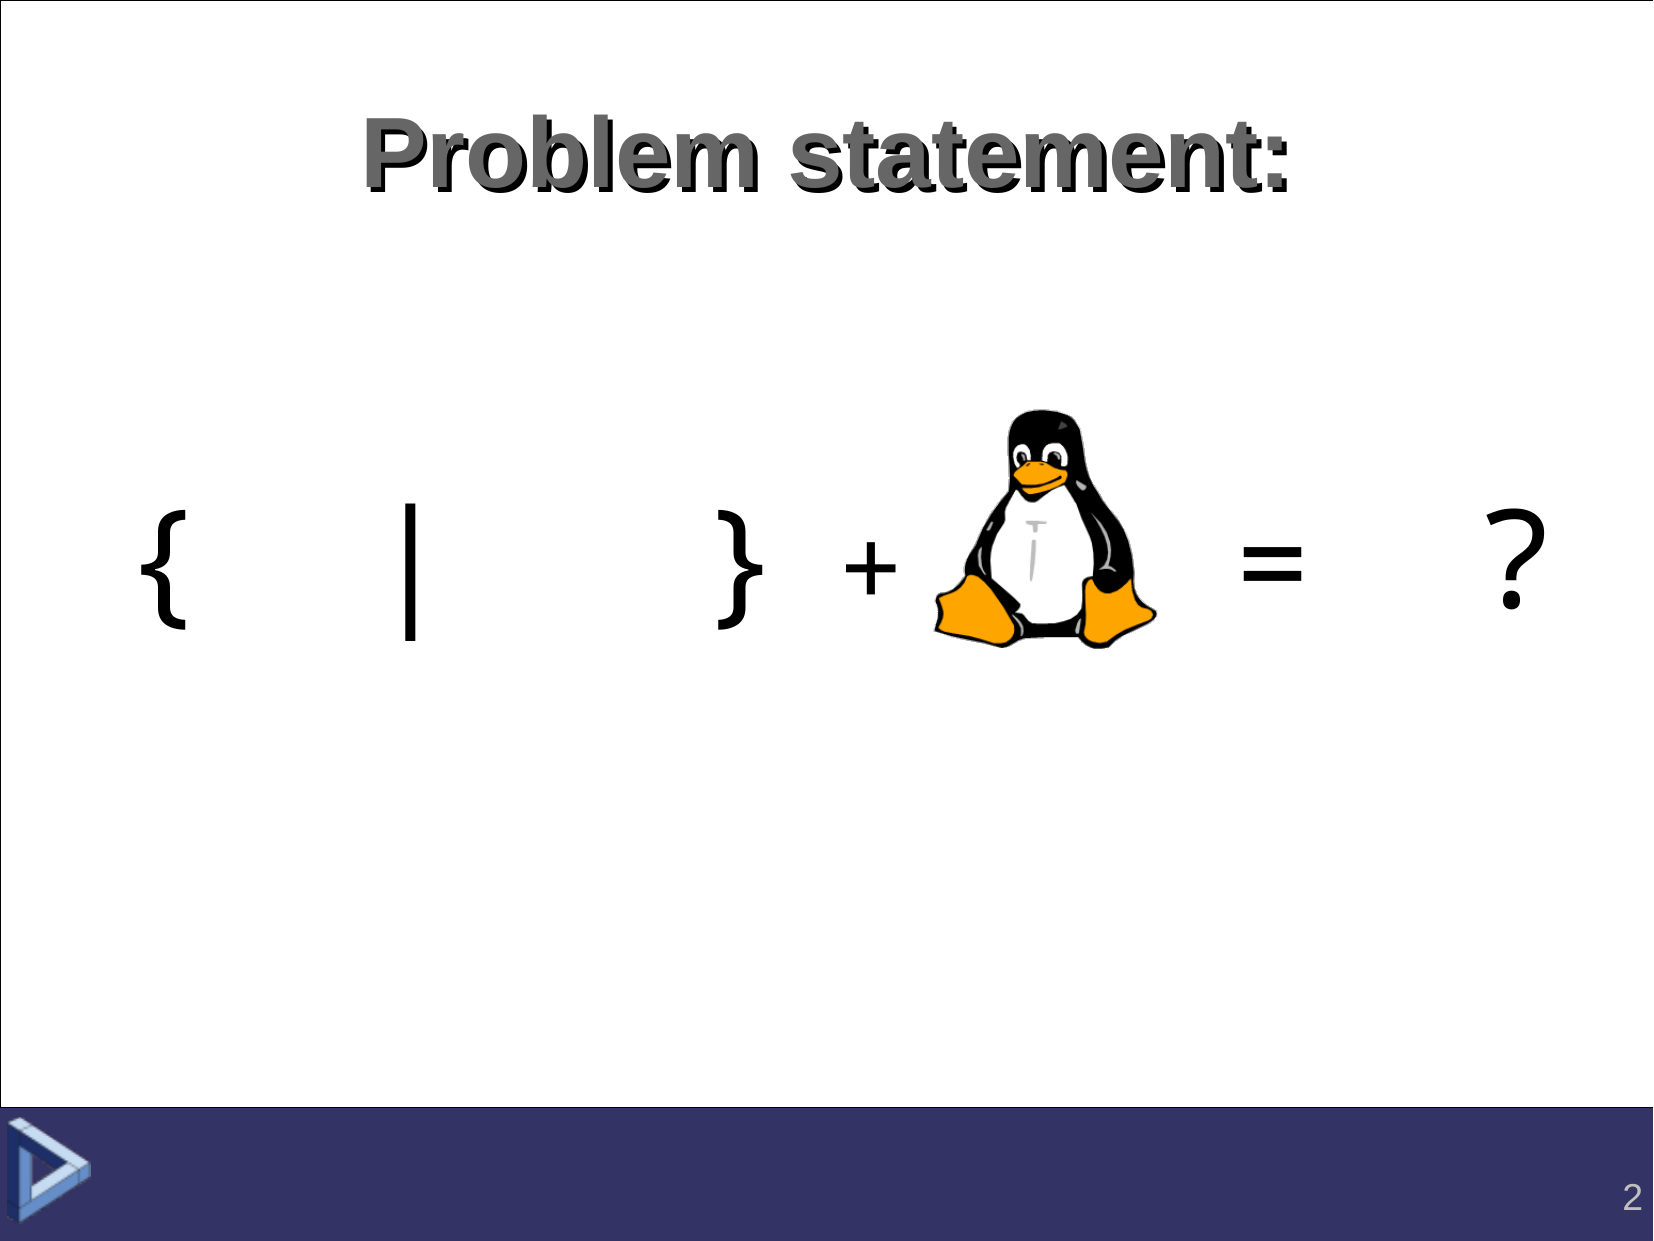

# Problem statement:
{ | } + = ?